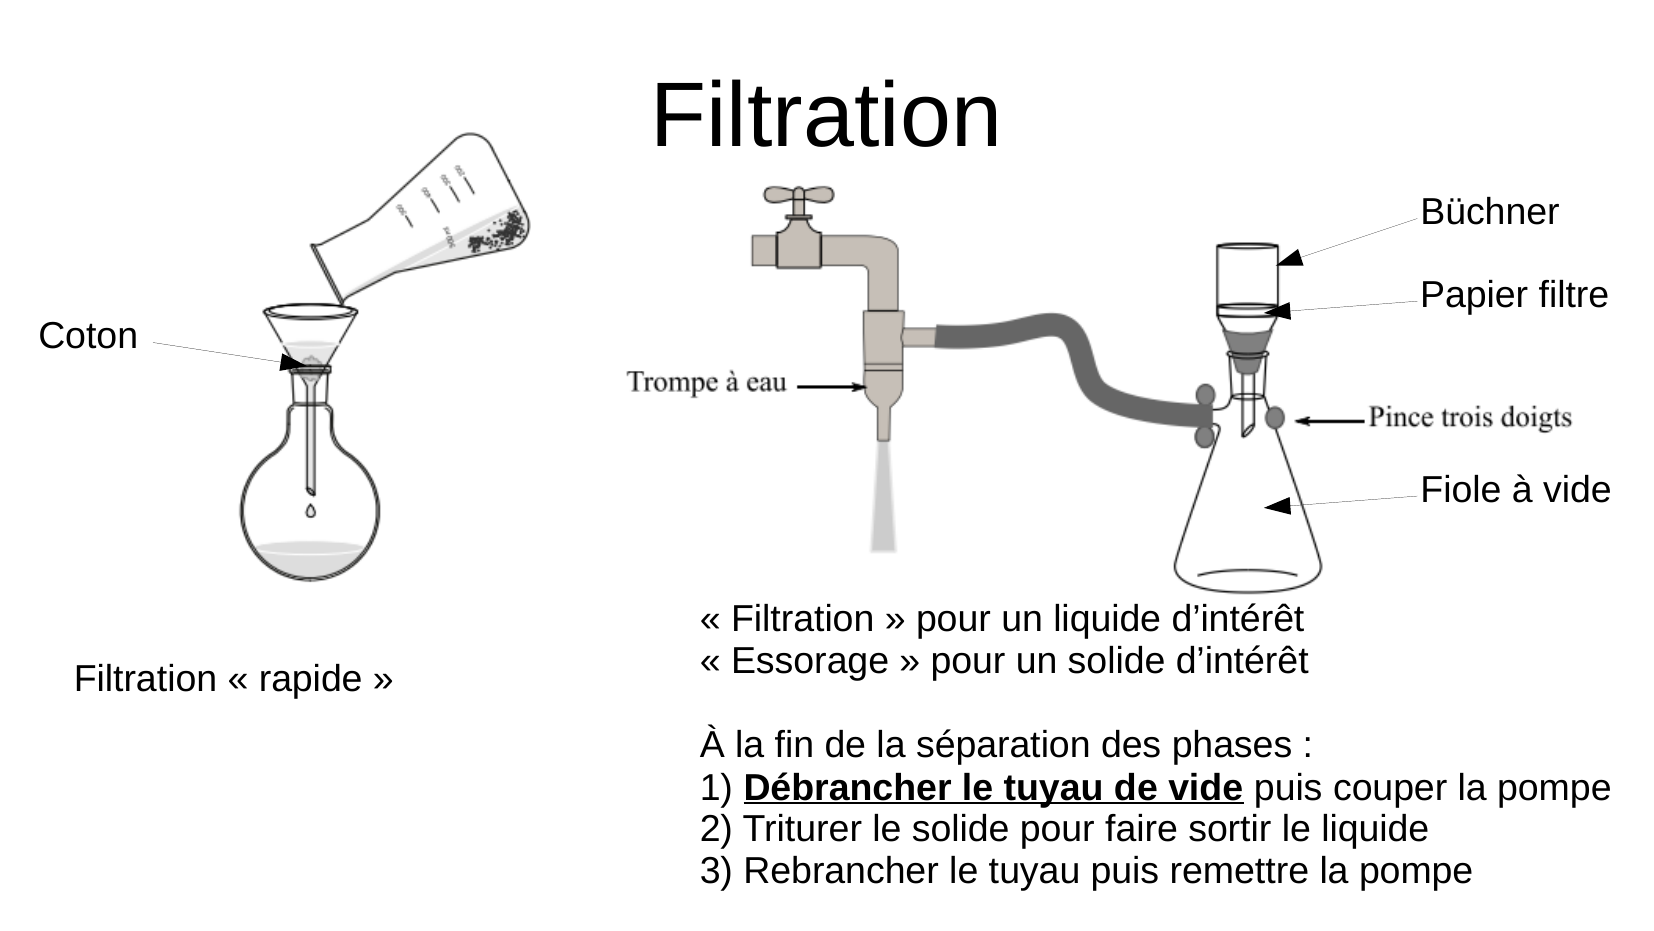

# Filtration
Büchner
Papier filtre
Coton
Fiole à vide
« Filtration » pour un liquide d’intérêt
« Essorage » pour un solide d’intérêt
À la fin de la séparation des phases :
1) Débrancher le tuyau de vide puis couper la pompe
2) Triturer le solide pour faire sortir le liquide
3) Rebrancher le tuyau puis remettre la pompe
Filtration « rapide »